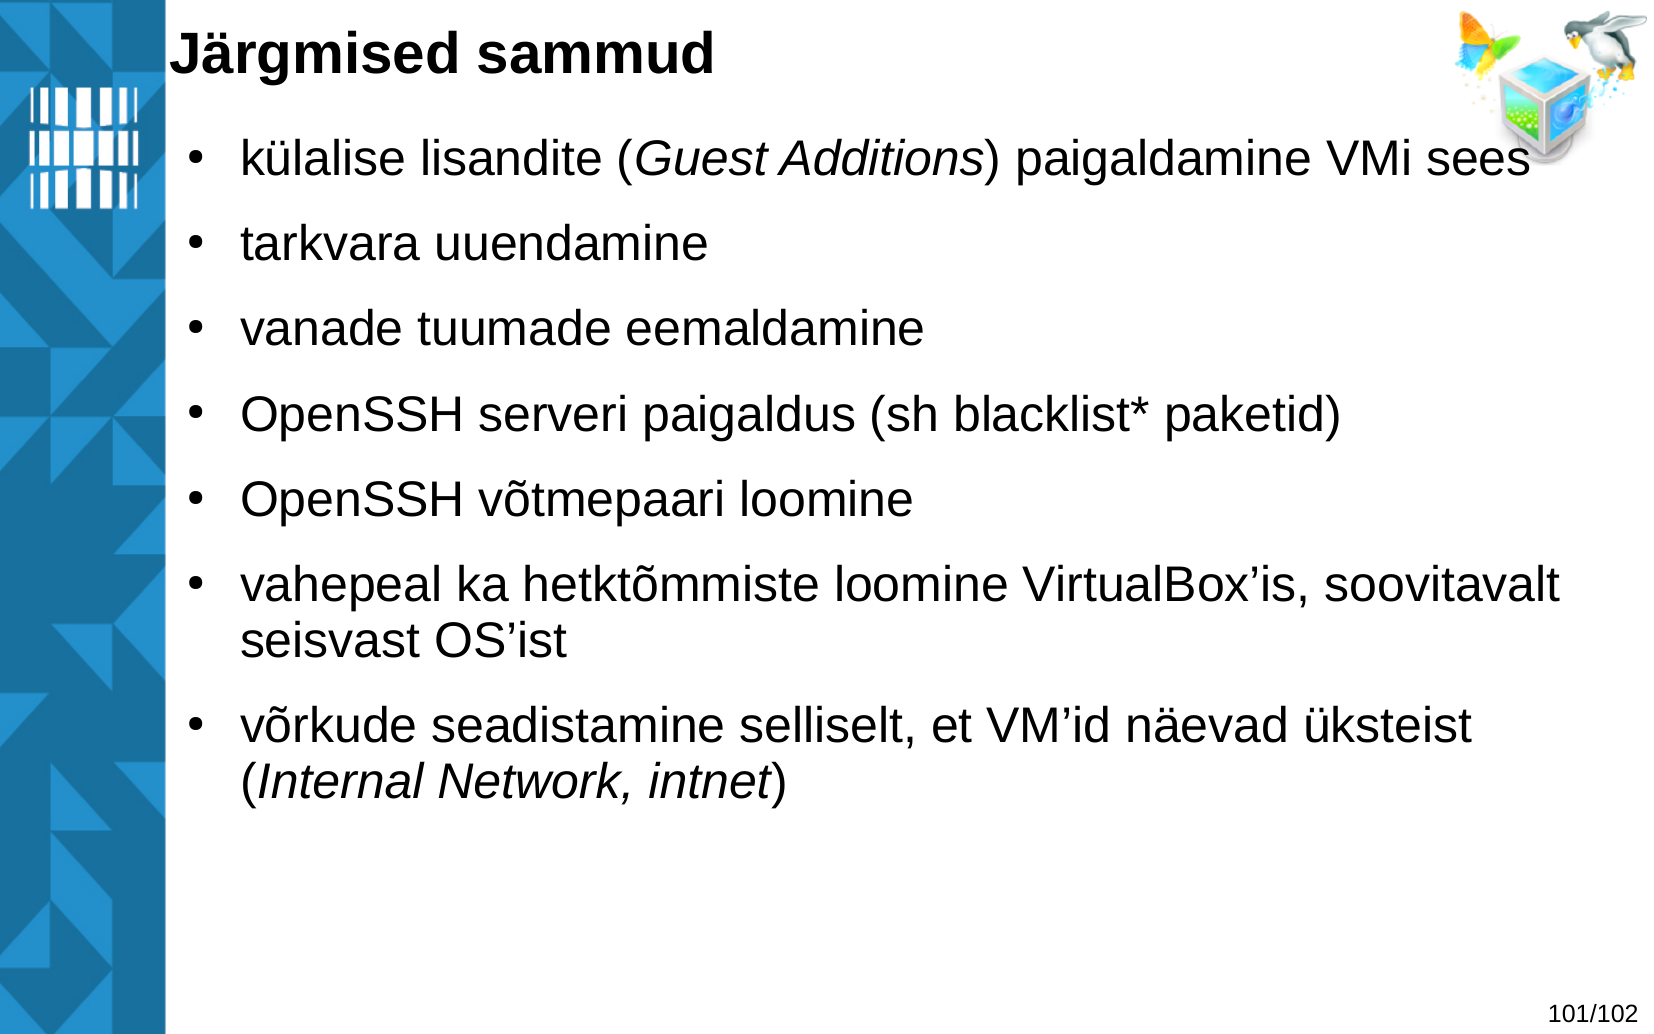

# Järgmised sammud
külalise lisandite (Guest Additions) paigaldamine VMi sees
tarkvara uuendamine
vanade tuumade eemaldamine
OpenSSH serveri paigaldus (sh blacklist* paketid)
OpenSSH võtmepaari loomine
vahepeal ka hetktõmmiste loomine VirtualBox’is, soovitavalt seisvast OS’ist
võrkude seadistamine selliselt, et VM’id näevad üksteist (Internal Network, intnet)